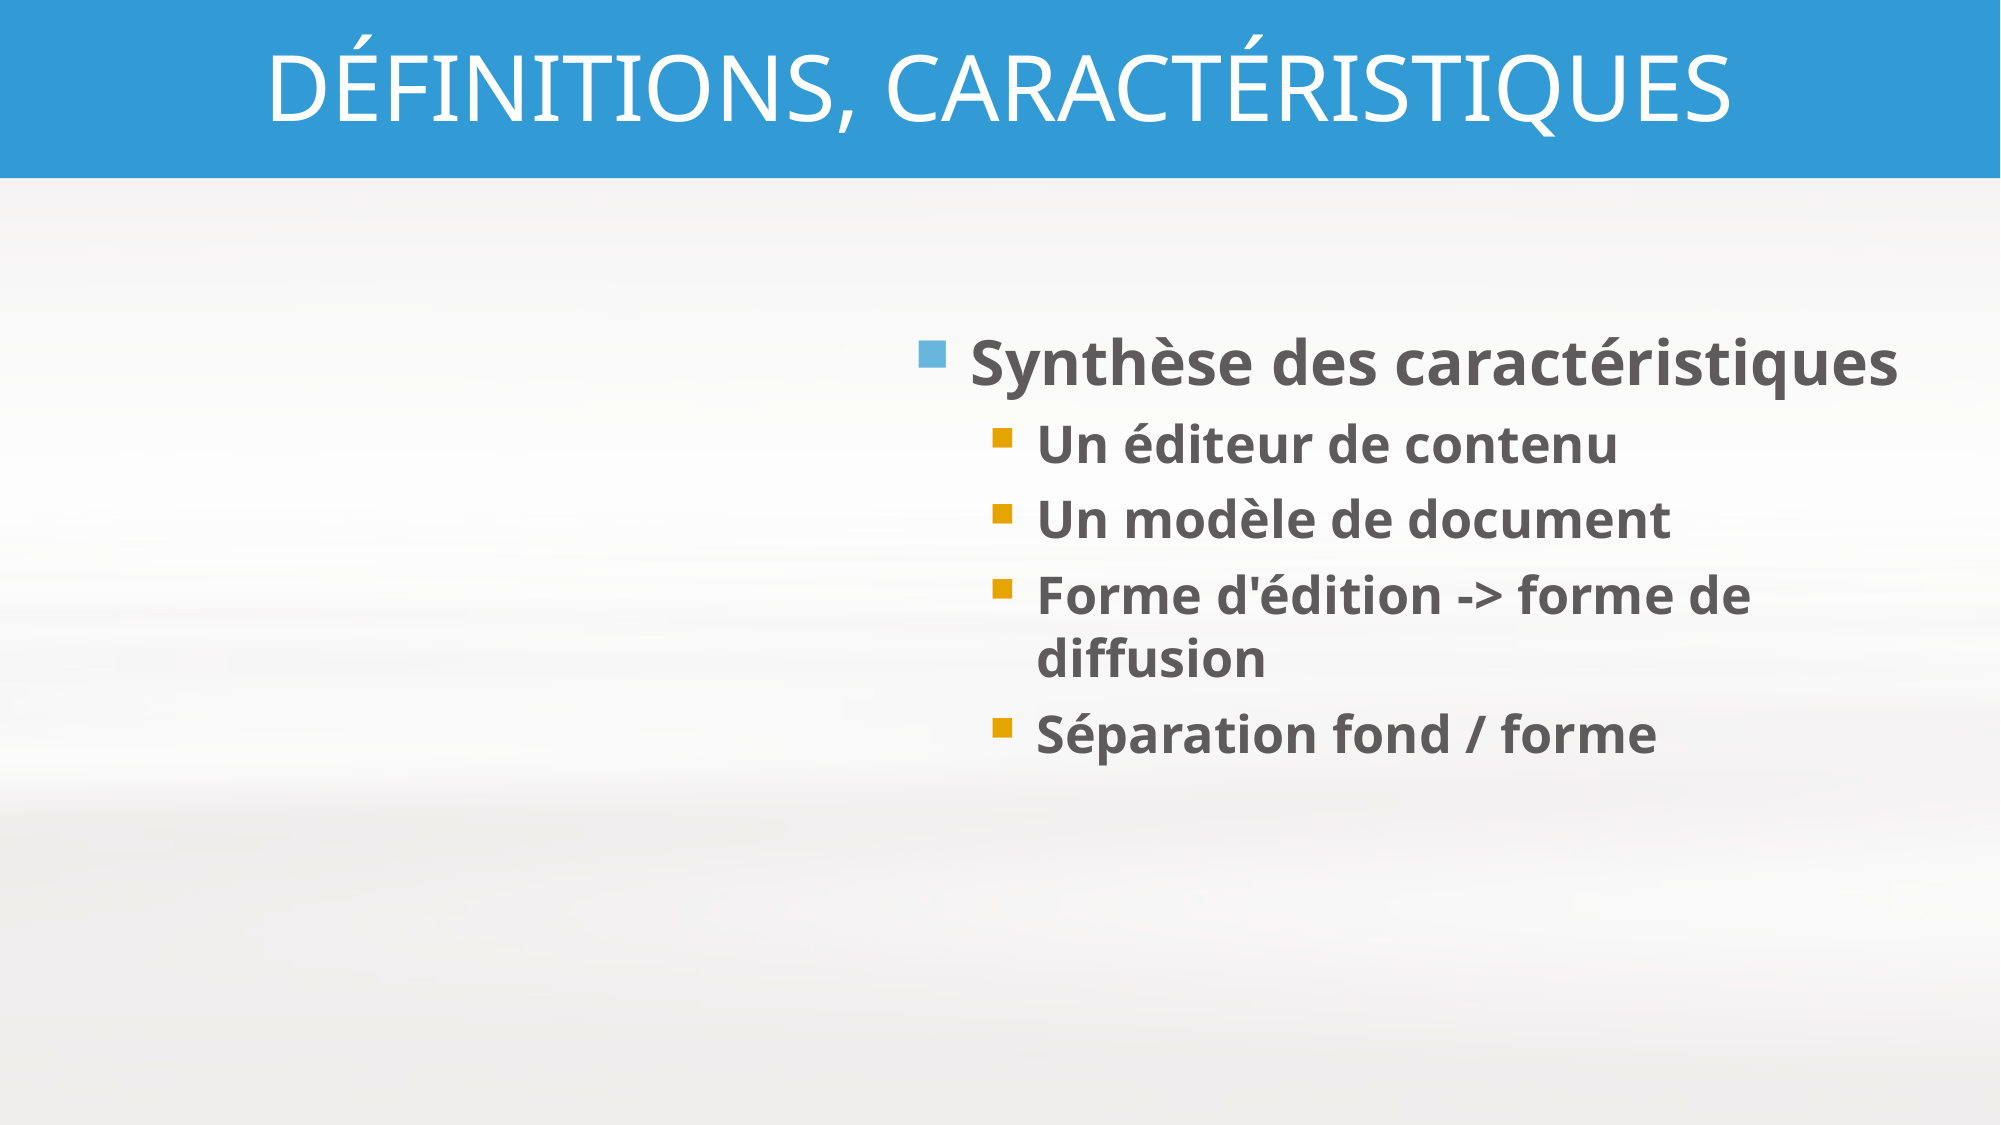

Définitions, caractéristiques
Synthèse des caractéristiques
Un éditeur de contenu
Un modèle de document
Forme d'édition -> forme de diffusion
Séparation fond / forme